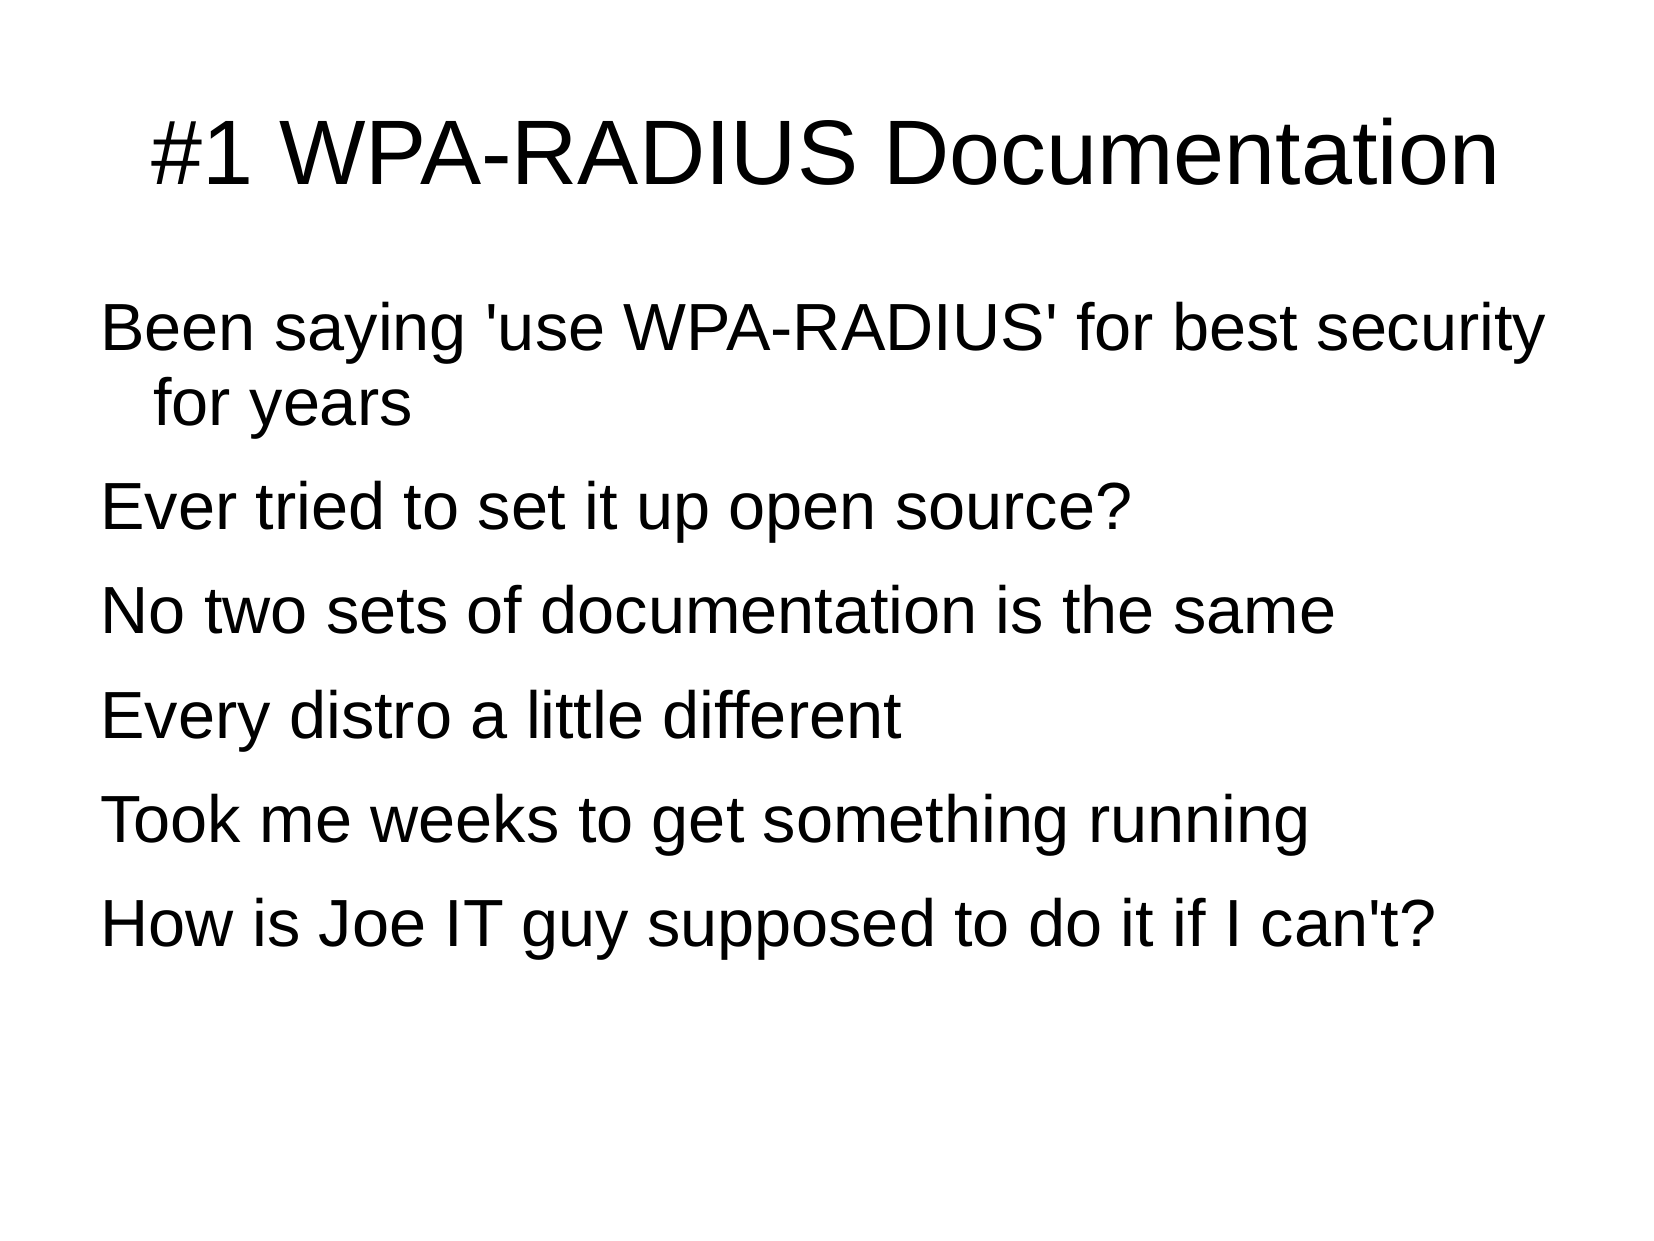

# #1 WPA-RADIUS Documentation
Been saying 'use WPA-RADIUS' for best security for years
Ever tried to set it up open source?
No two sets of documentation is the same
Every distro a little different
Took me weeks to get something running
How is Joe IT guy supposed to do it if I can't?